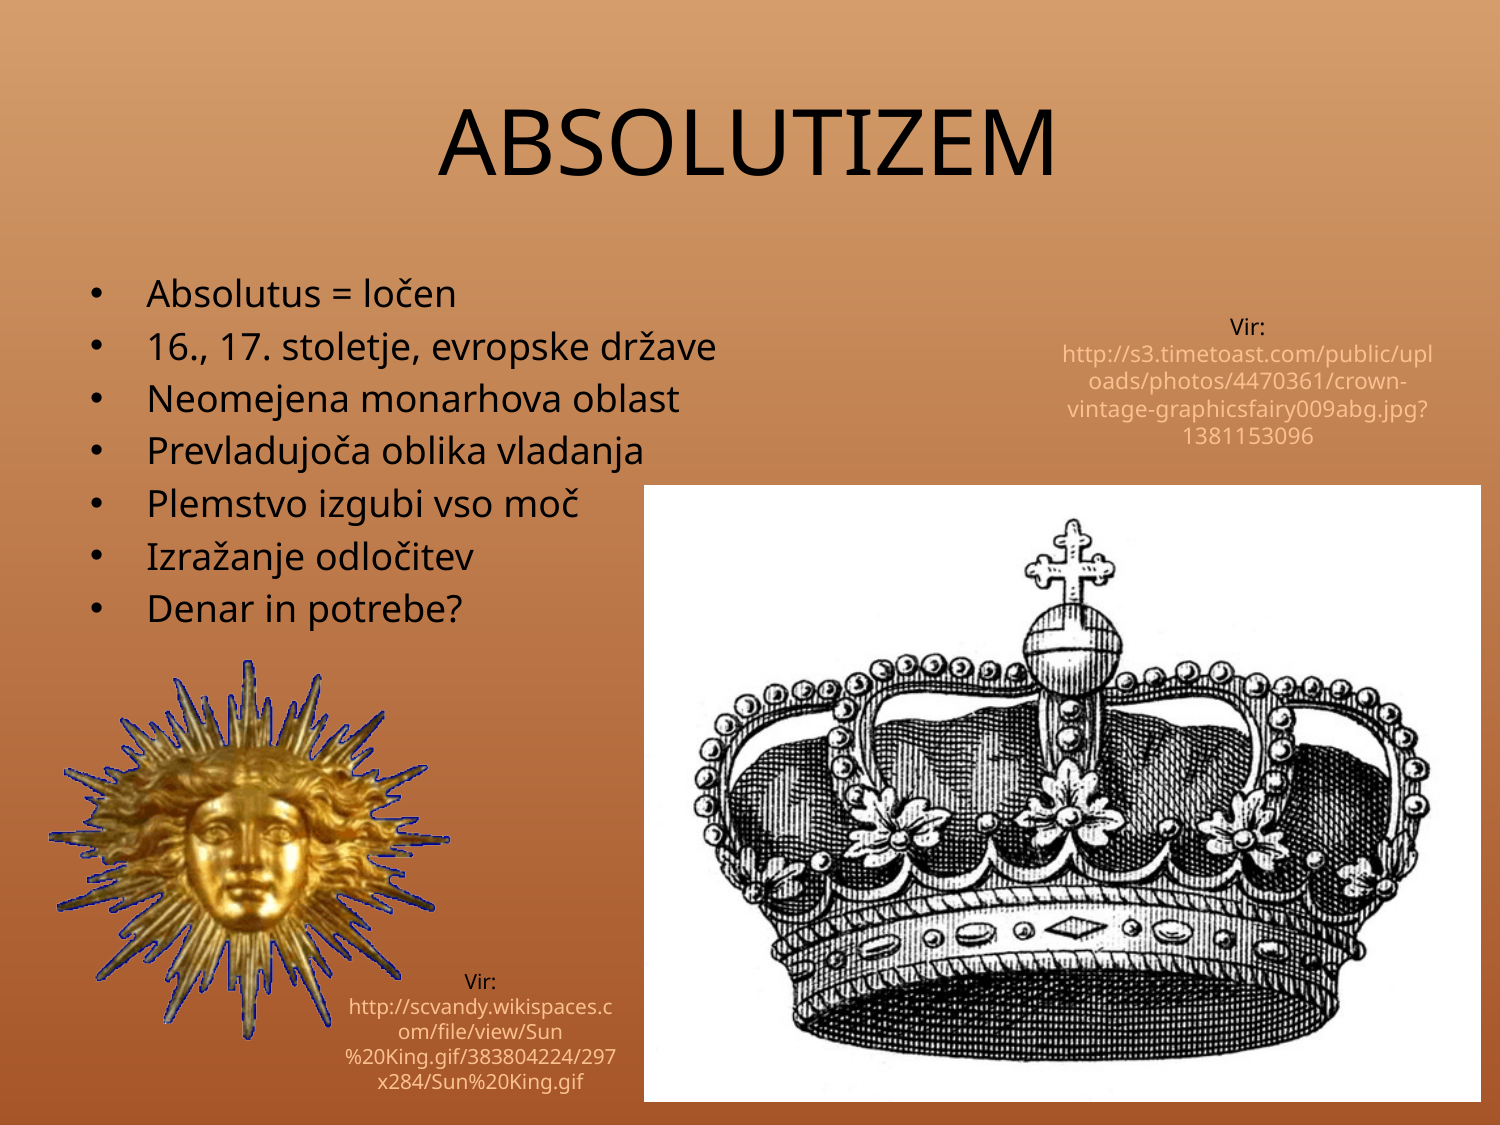

# ABSOLUTIZEM
Absolutus = ločen
16., 17. stoletje, evropske države
Neomejena monarhova oblast
Prevladujoča oblika vladanja
Plemstvo izgubi vso moč
Izražanje odločitev
Denar in potrebe?
Vir: http://s3.timetoast.com/public/uploads/photos/4470361/crown-vintage-graphicsfairy009abg.jpg?1381153096
Vir: http://scvandy.wikispaces.com/file/view/Sun%20King.gif/383804224/297x284/Sun%20King.gif